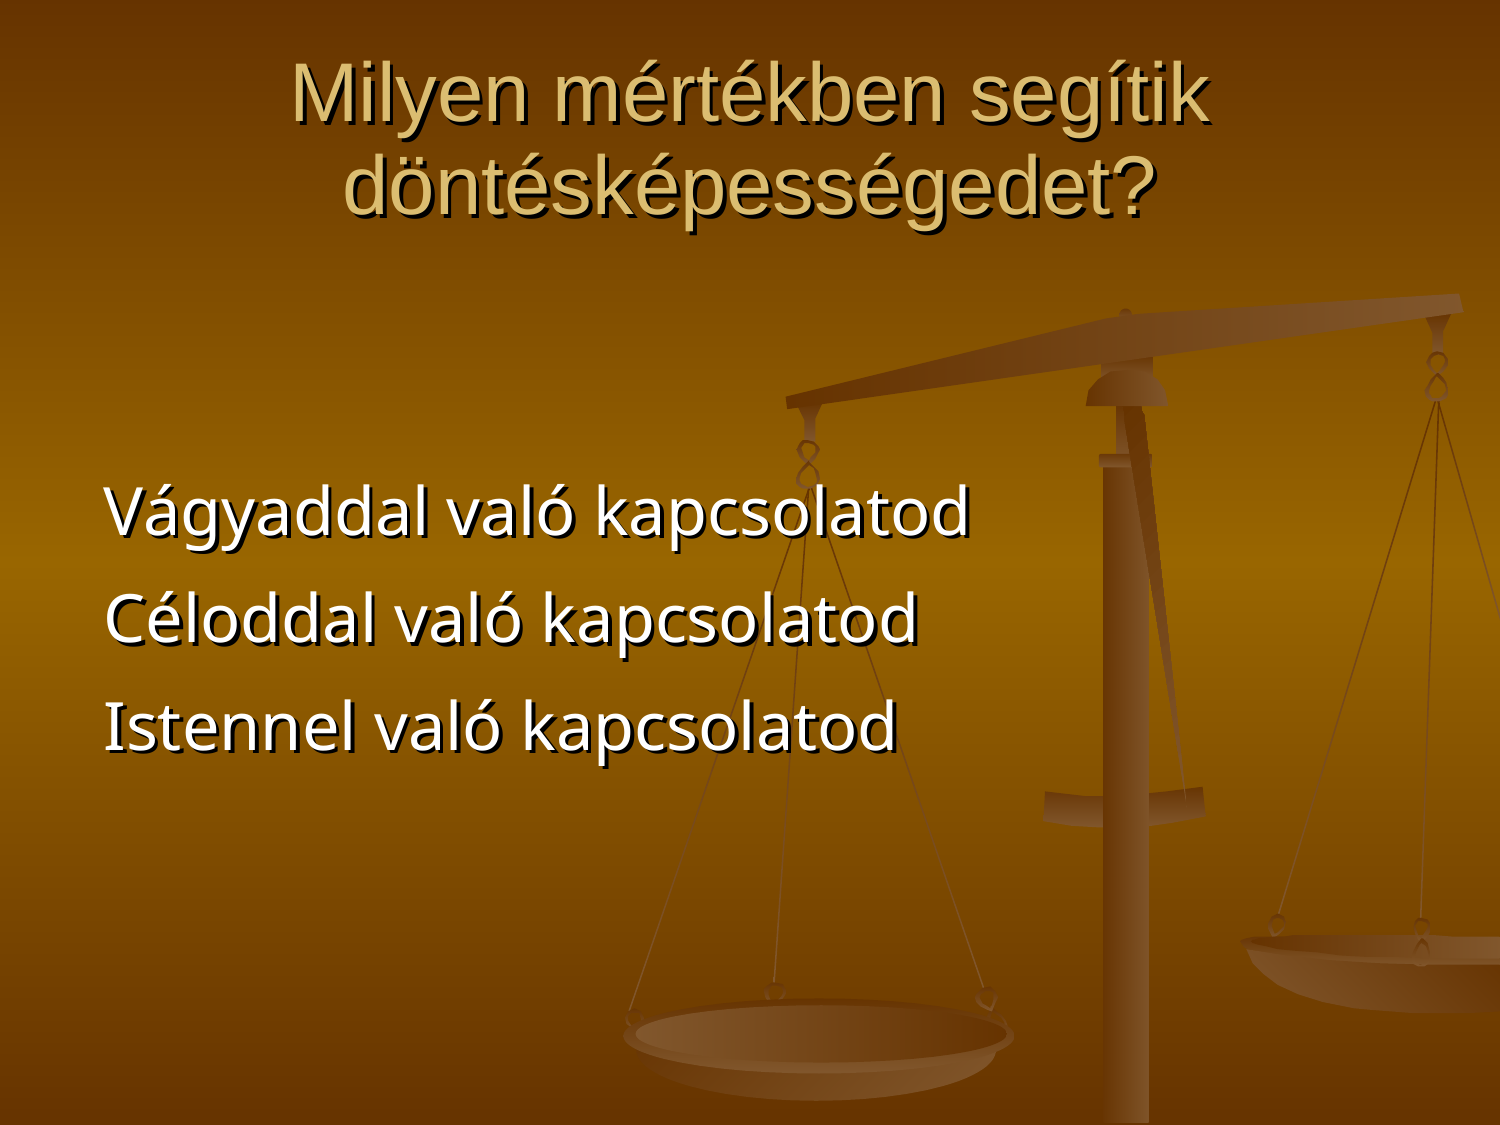

# Milyen mértékben segítik döntésképességedet?
Vágyaddal való kapcsolatod
Céloddal való kapcsolatod
Istennel való kapcsolatod